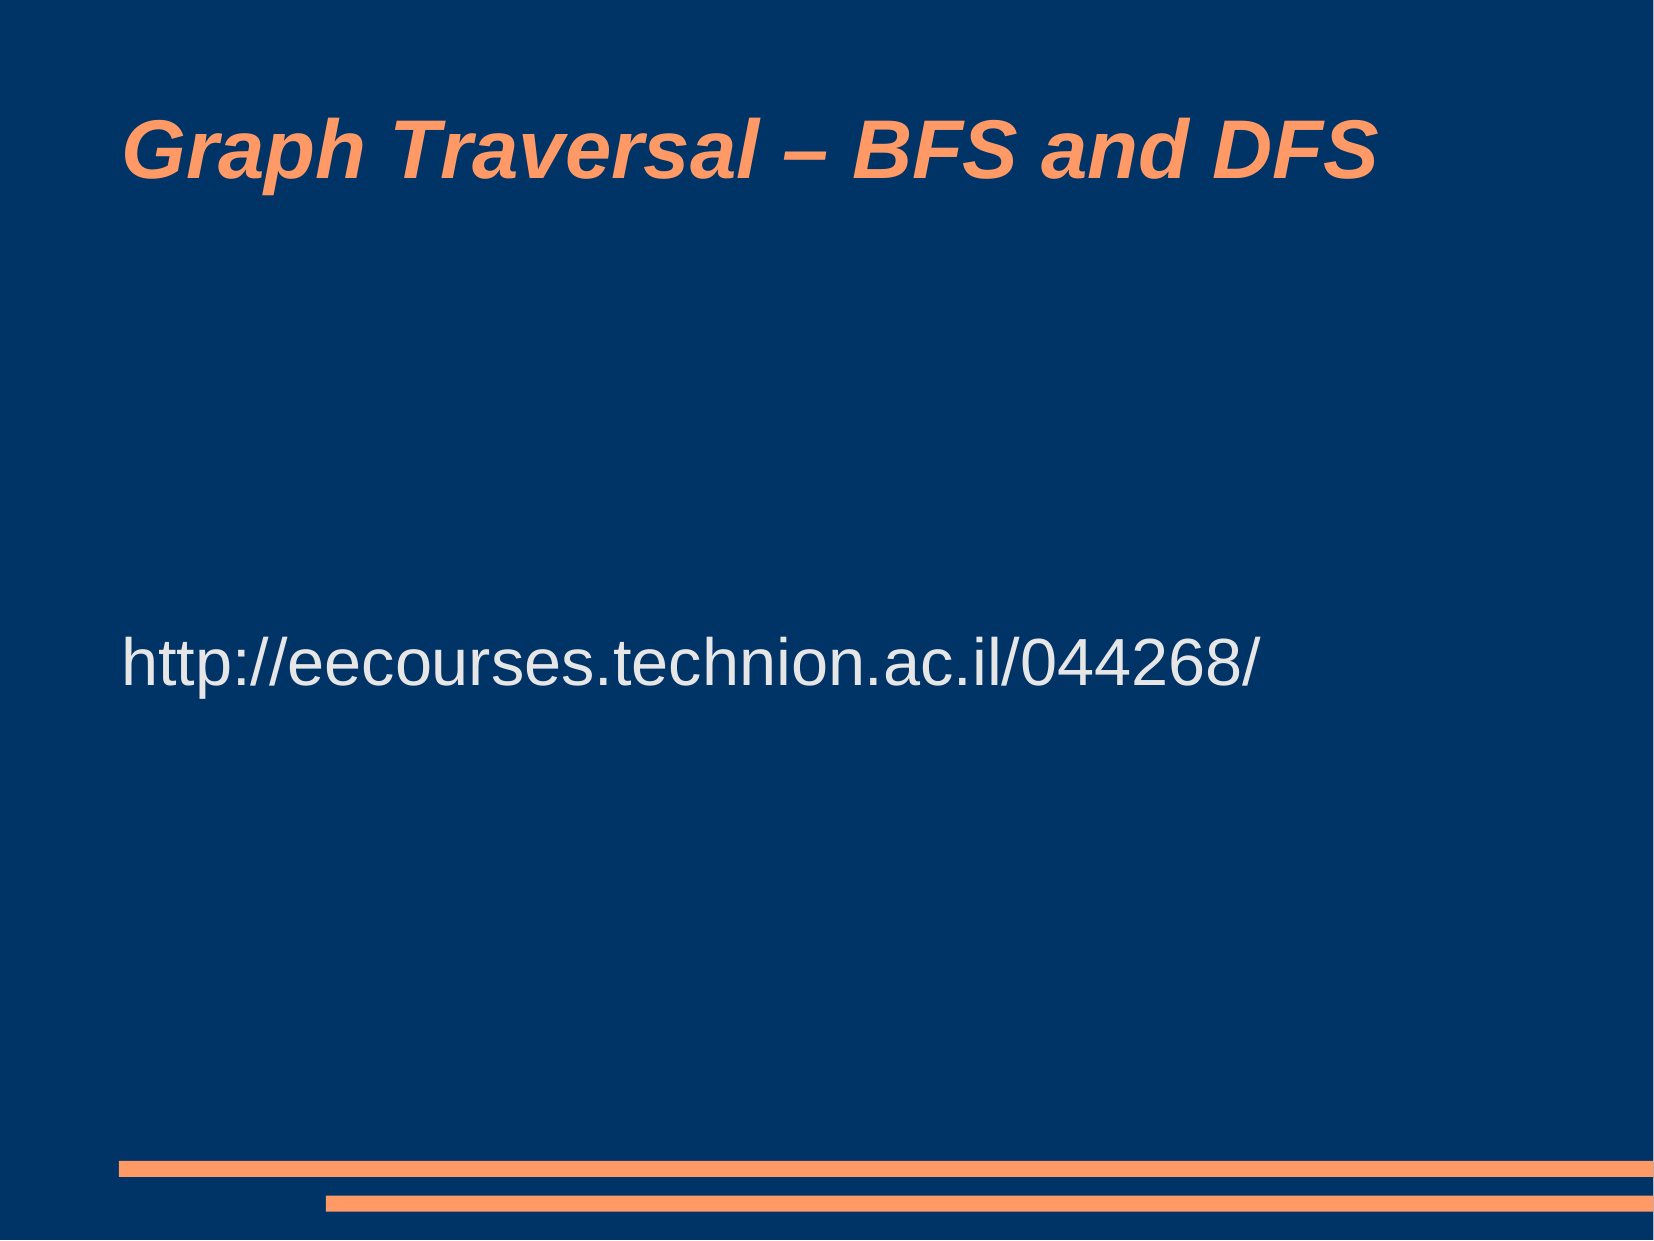

# Graph Traversal – BFS and DFS
http://eecourses.technion.ac.il/044268/